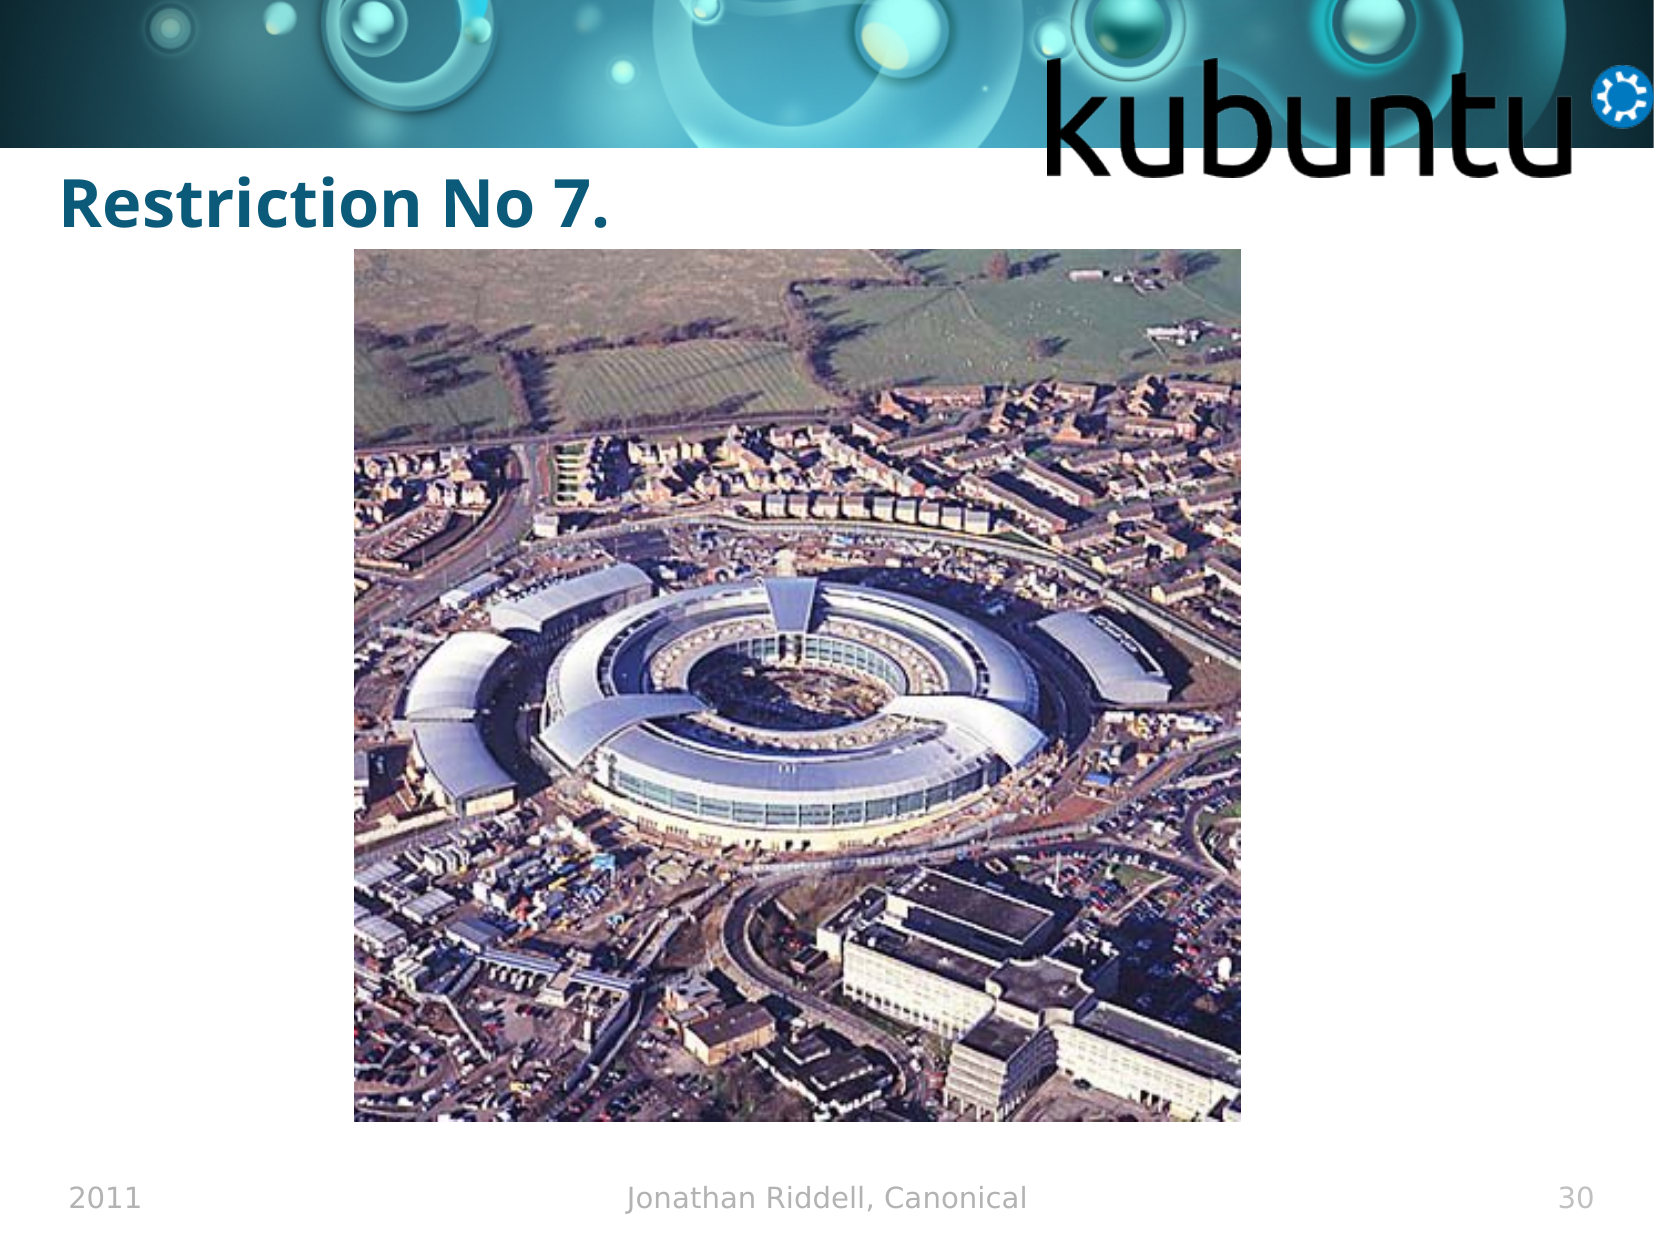

# Restriction No 7.
Name
www.kde.org
30